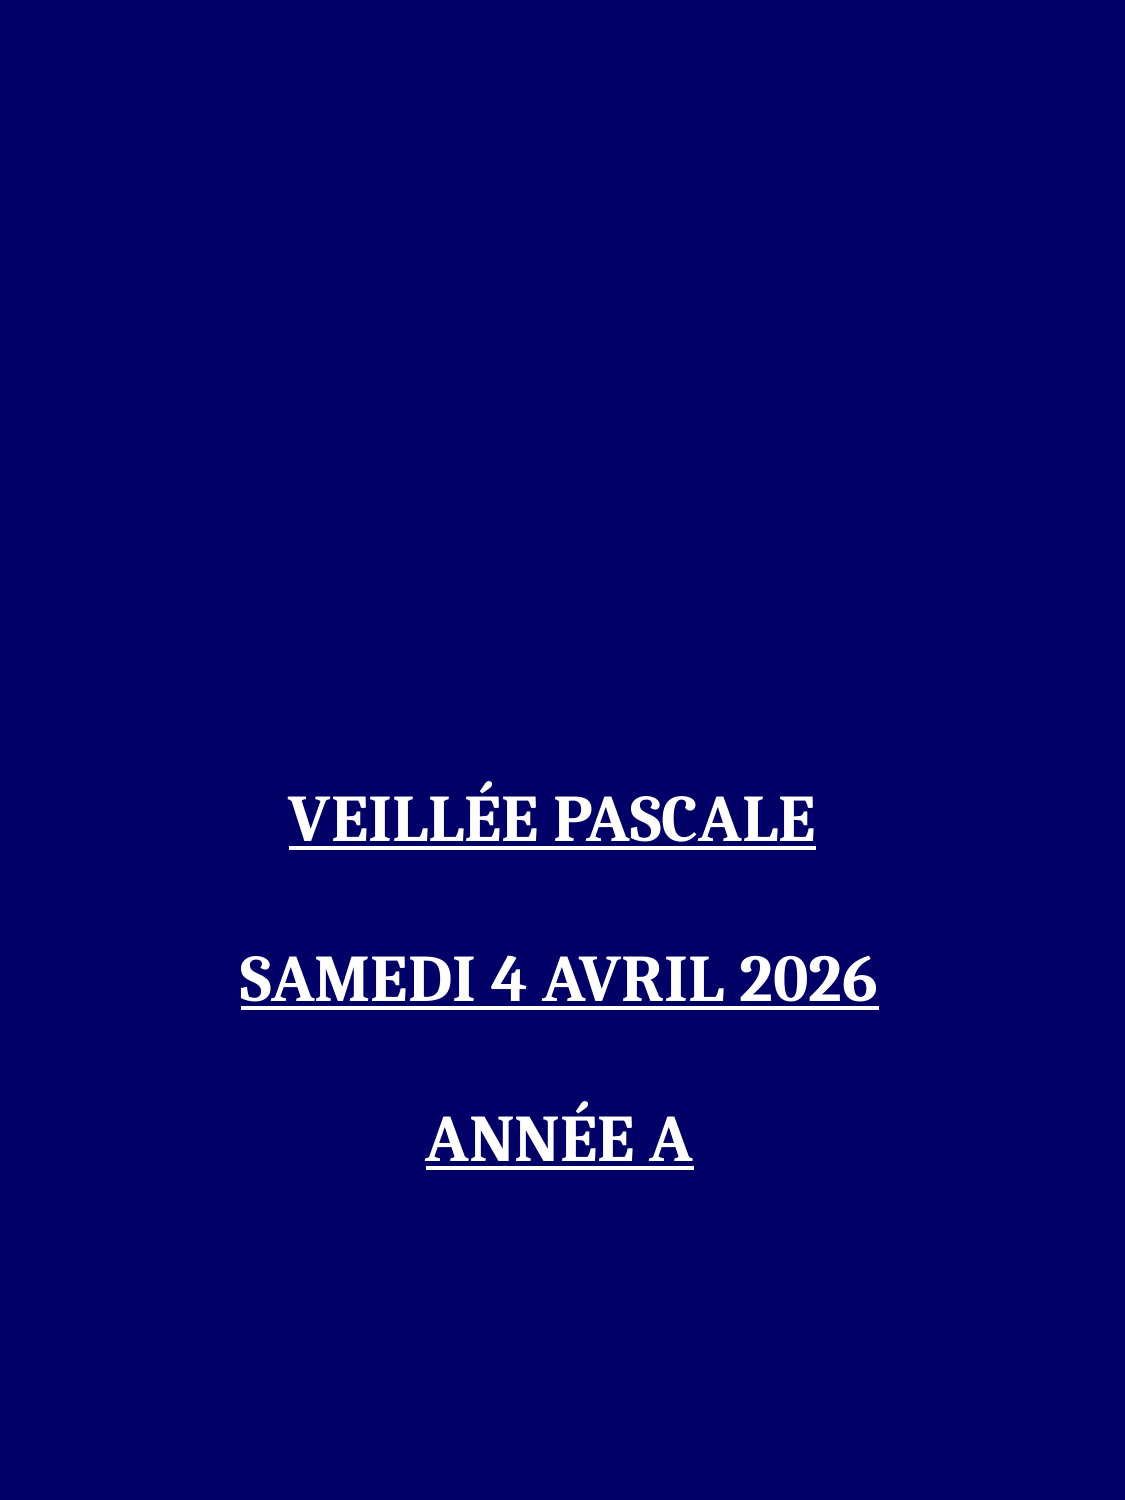

VEILLÉE PASCALE
SAMEDI 4 AVRIL 2026
ANNÉE A